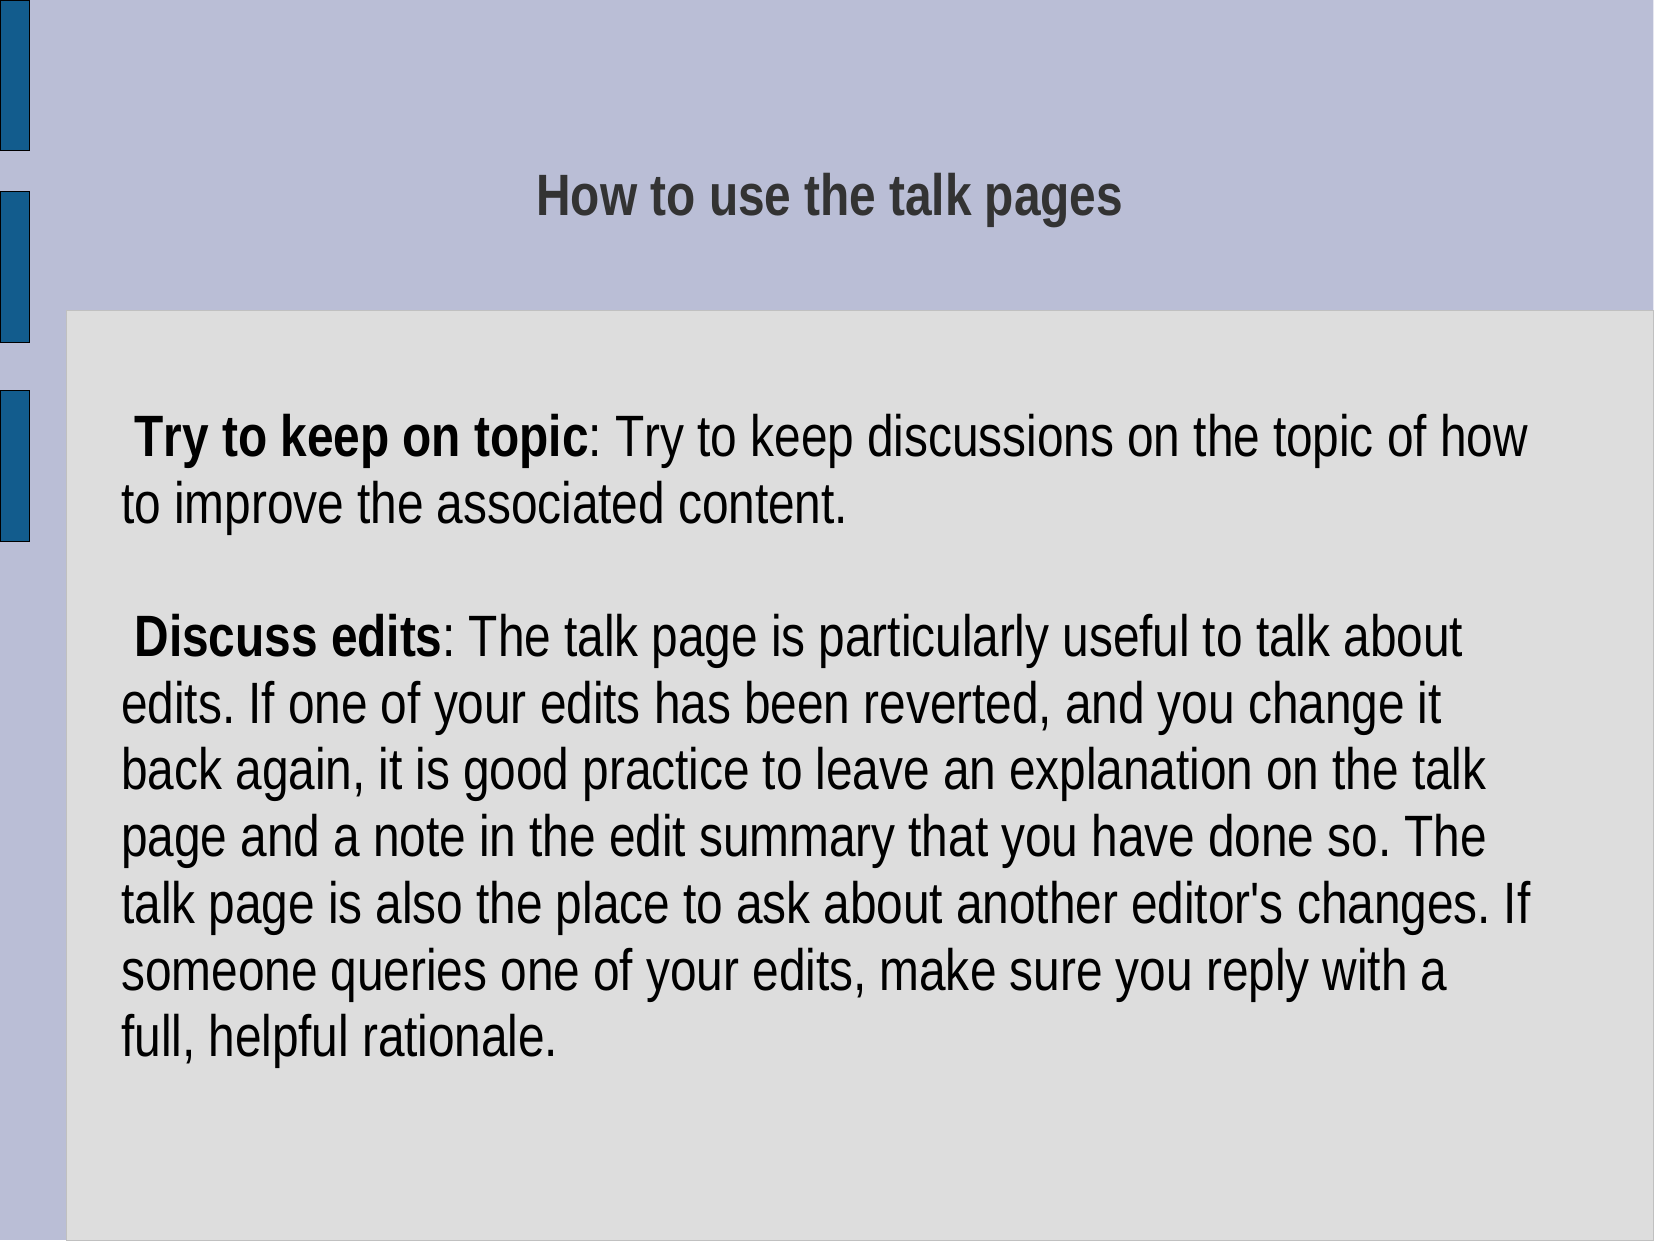

How to use the talk pages
# Try to keep on topic: Try to keep discussions on the topic of how to improve the associated content.
 Discuss edits: The talk page is particularly useful to talk about edits. If one of your edits has been reverted, and you change it back again, it is good practice to leave an explanation on the talk page and a note in the edit summary that you have done so. The talk page is also the place to ask about another editor's changes. If someone queries one of your edits, make sure you reply with a full, helpful rationale.